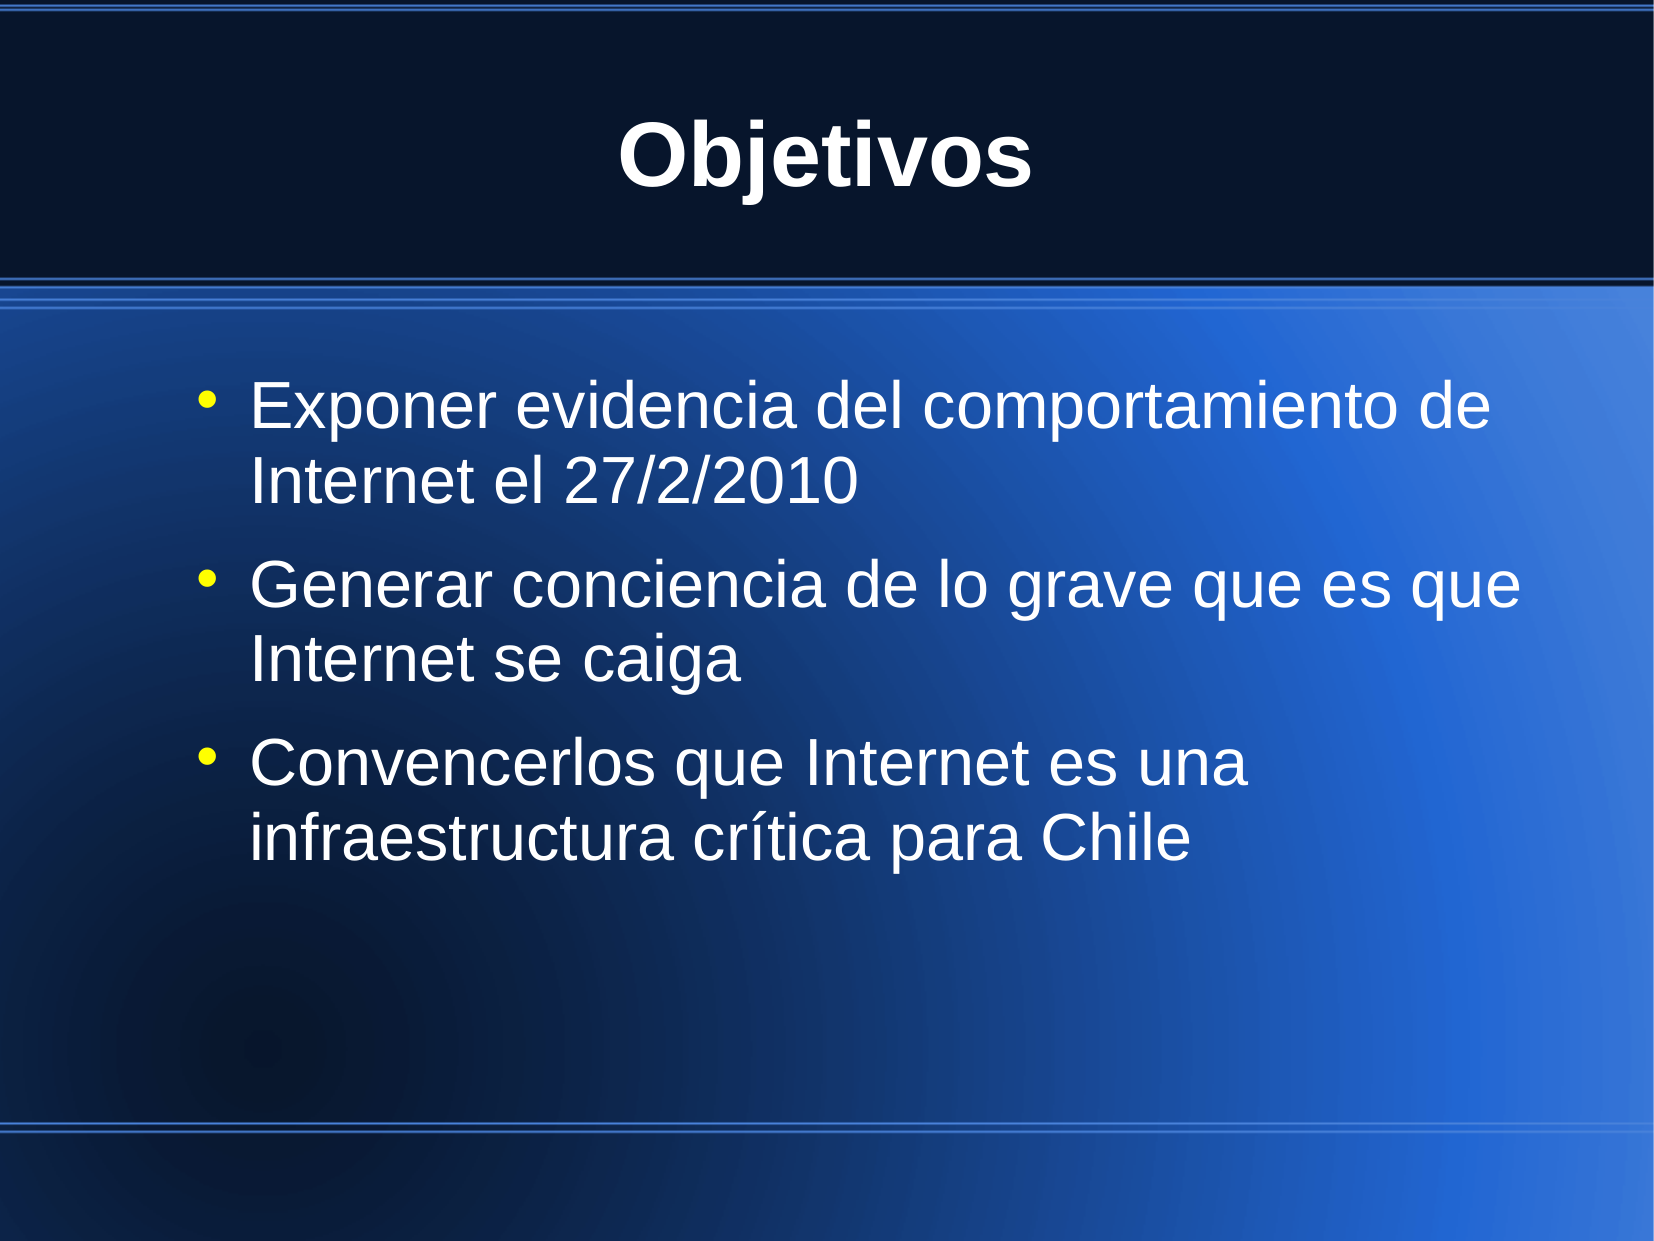

# Objetivos
Exponer evidencia del comportamiento de Internet el 27/2/2010
Generar conciencia de lo grave que es que Internet se caiga
Convencerlos que Internet es una infraestructura crítica para Chile